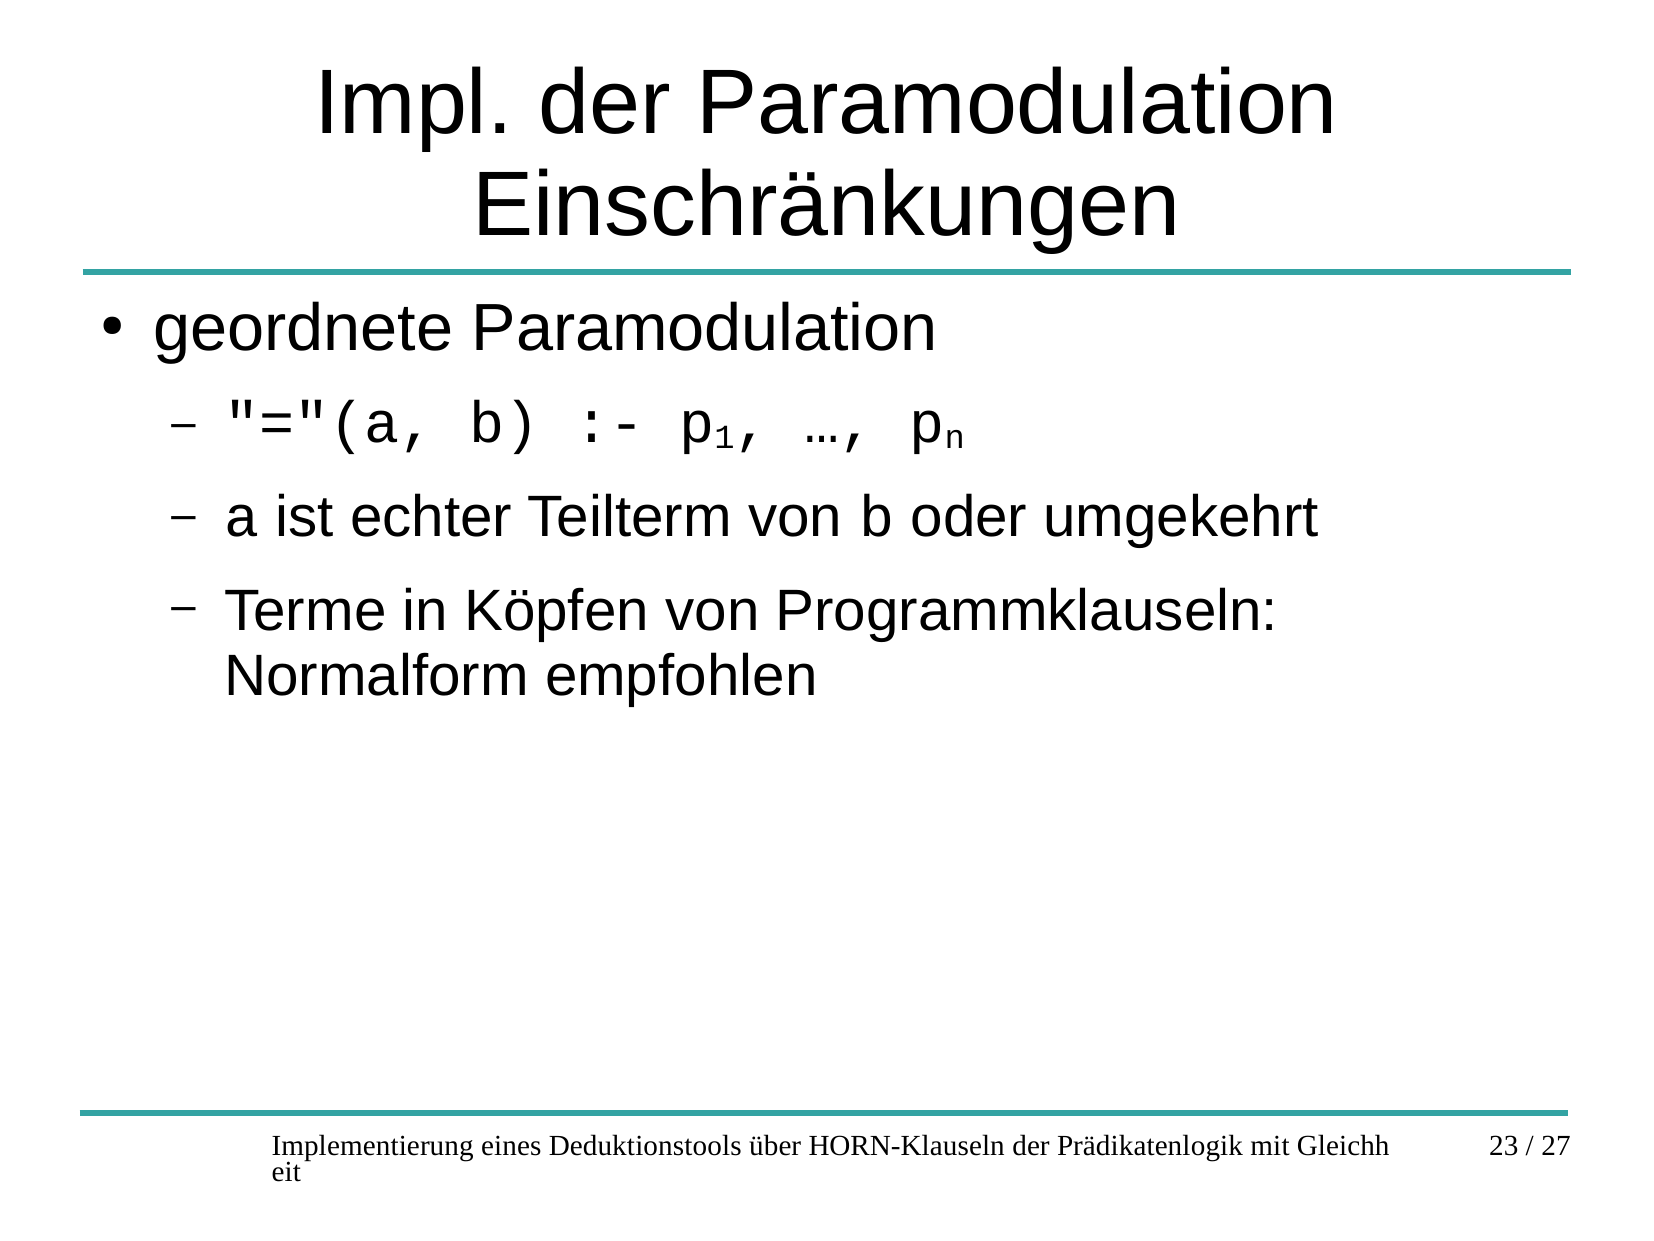

# Impl. der Paramodulation Einschränkungen
geordnete Paramodulation
"="(a, b) :- p1, …, pn
a ist echter Teilterm von b oder umgekehrt
Terme in Köpfen von Programmklauseln: Normalform empfohlen
Implementierung eines Deduktionstools über HORN-Klauseln der Prädikatenlogik mit Gleichheit
23